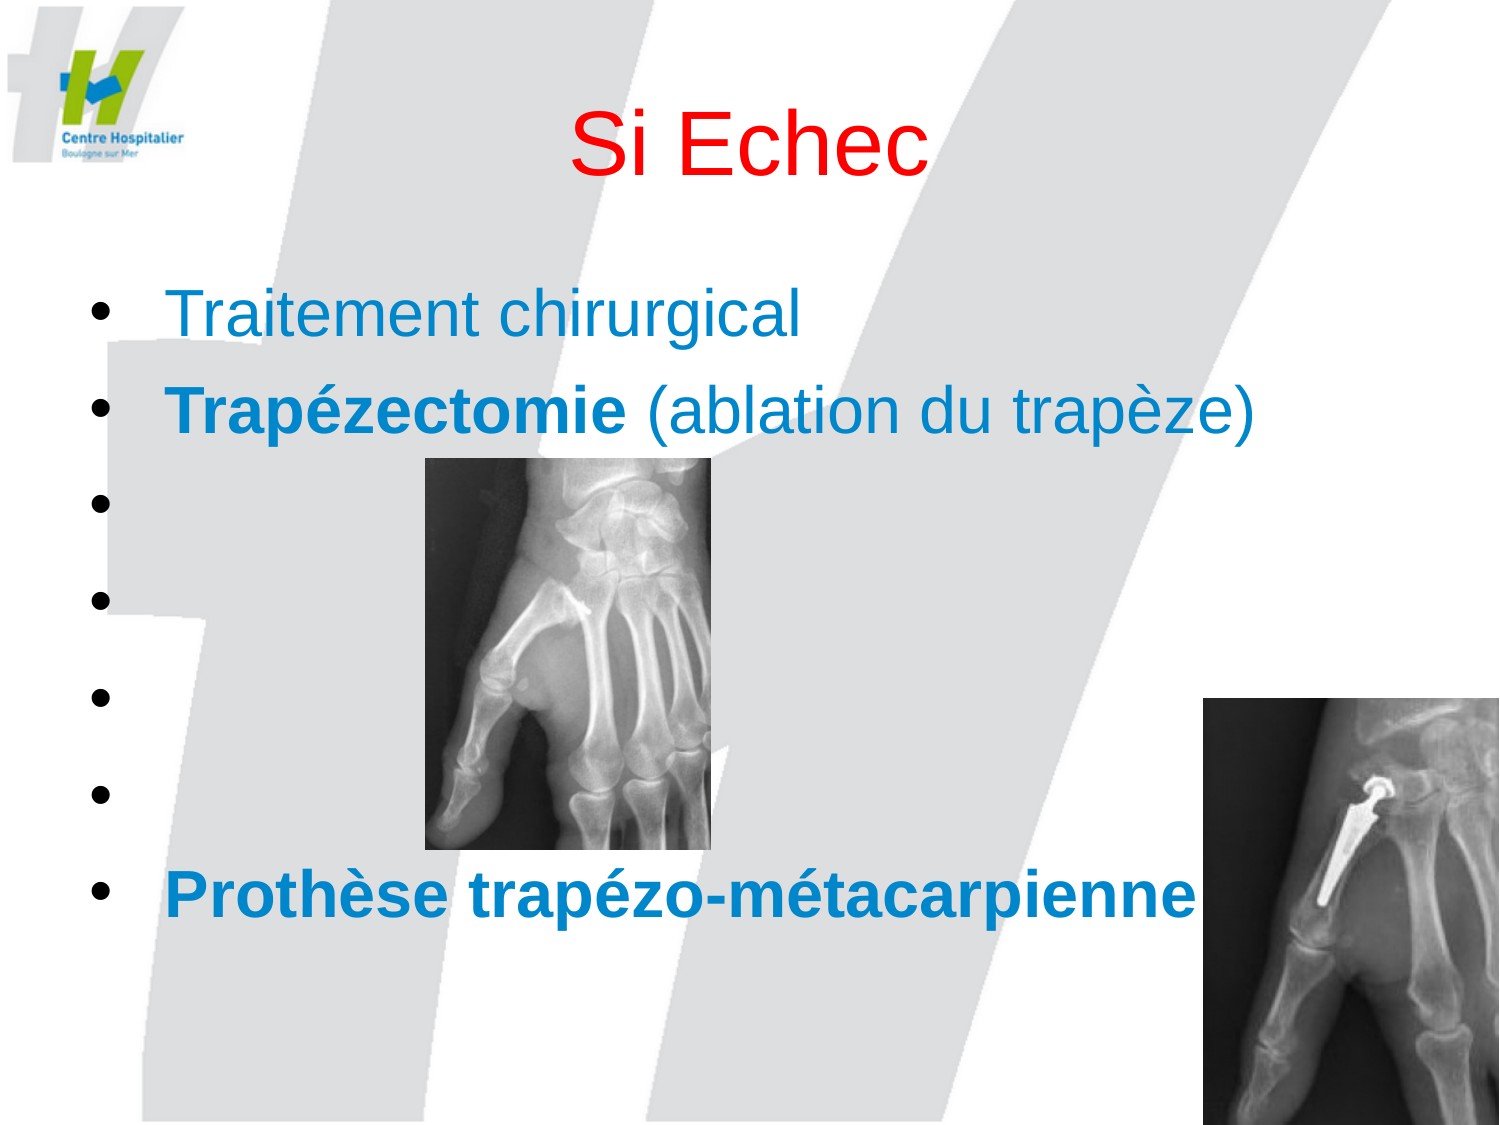

# Si Echec
Traitement chirurgical
Trapézectomie (ablation du trapèze)
Prothèse trapézo-métacarpienne